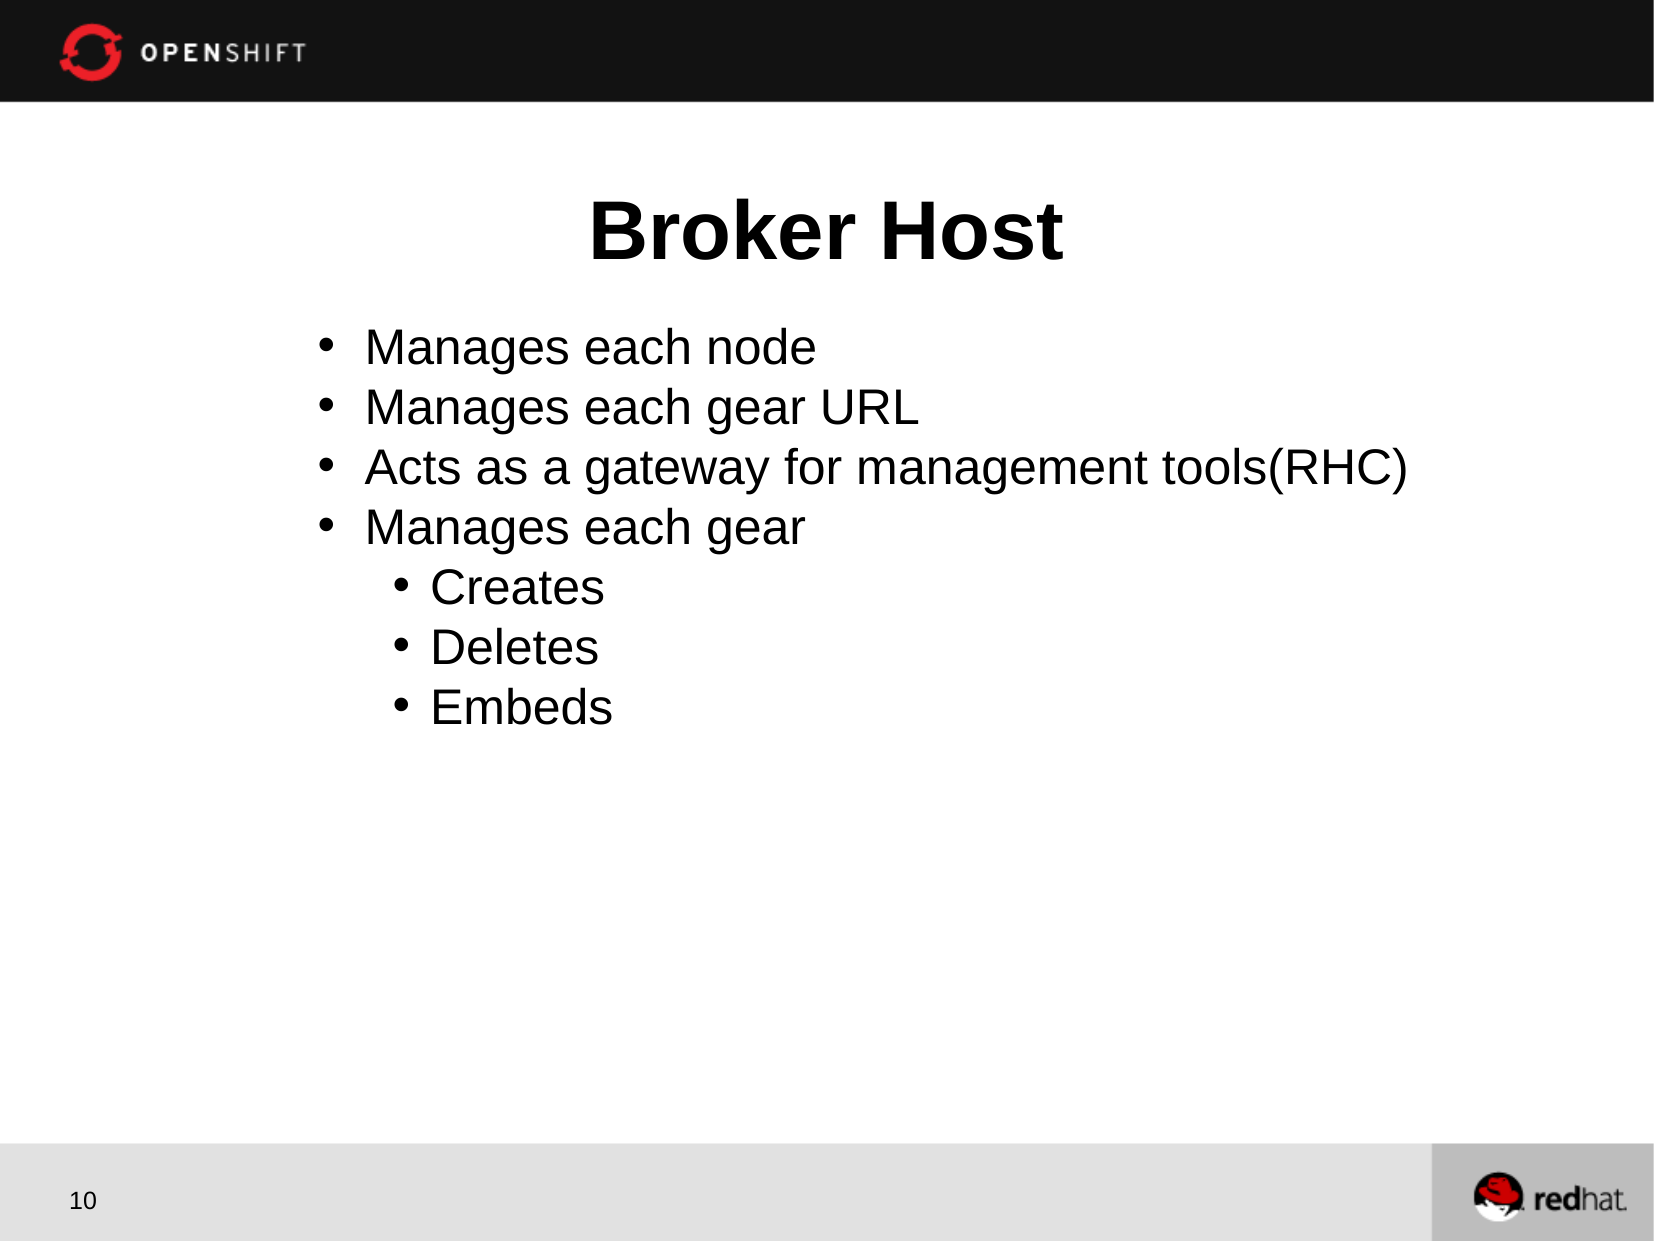

Broker Host
Manages each node
Manages each gear URL
Acts as a gateway for management tools(RHC)
Manages each gear
Creates
Deletes
Embeds